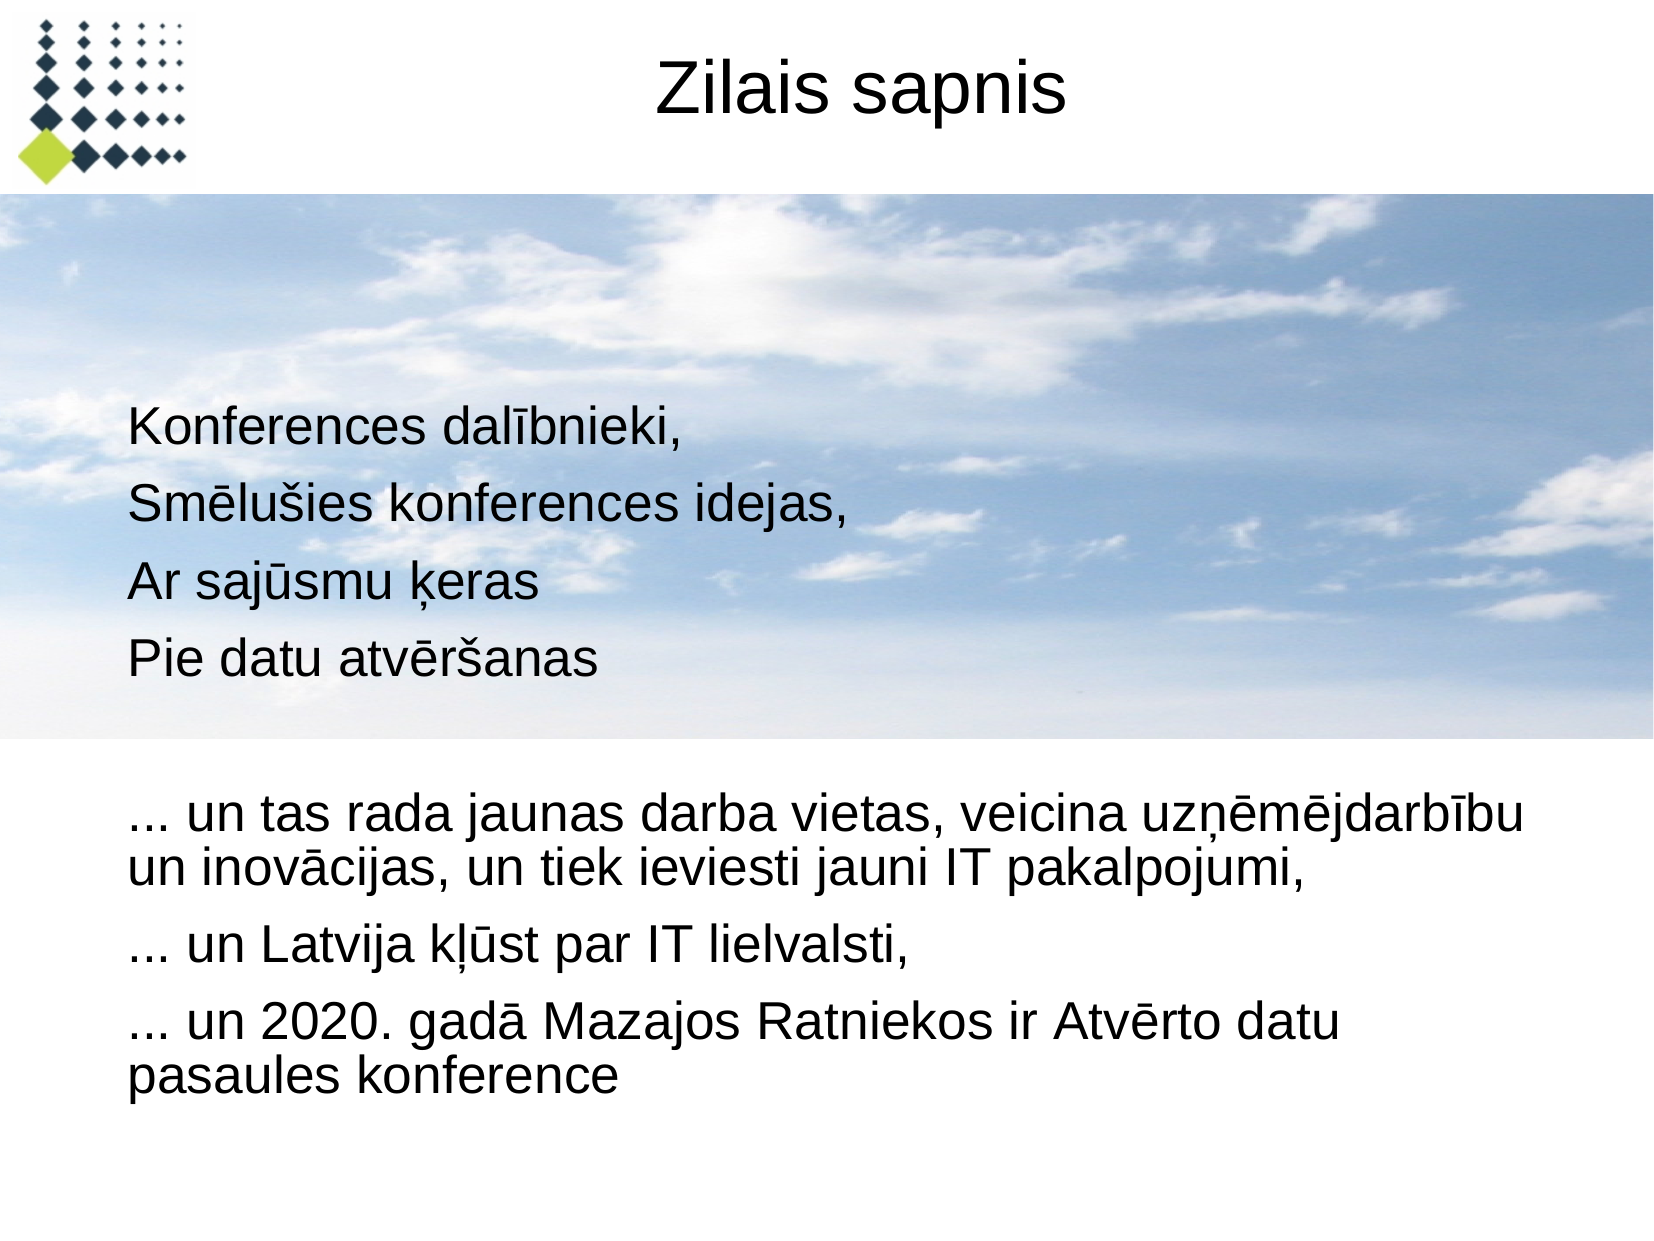

# Zilais sapnis
Konferences dalībnieki,
Smēlušies konferences idejas,
Ar sajūsmu ķeras
Pie datu atvēršanas
... un tas rada jaunas darba vietas, veicina uzņēmējdarbību un inovācijas, un tiek ieviesti jauni IT pakalpojumi,
... un Latvija kļūst par IT lielvalsti,
... un 2020. gadā Mazajos Ratniekos ir Atvērto datu pasaules konference